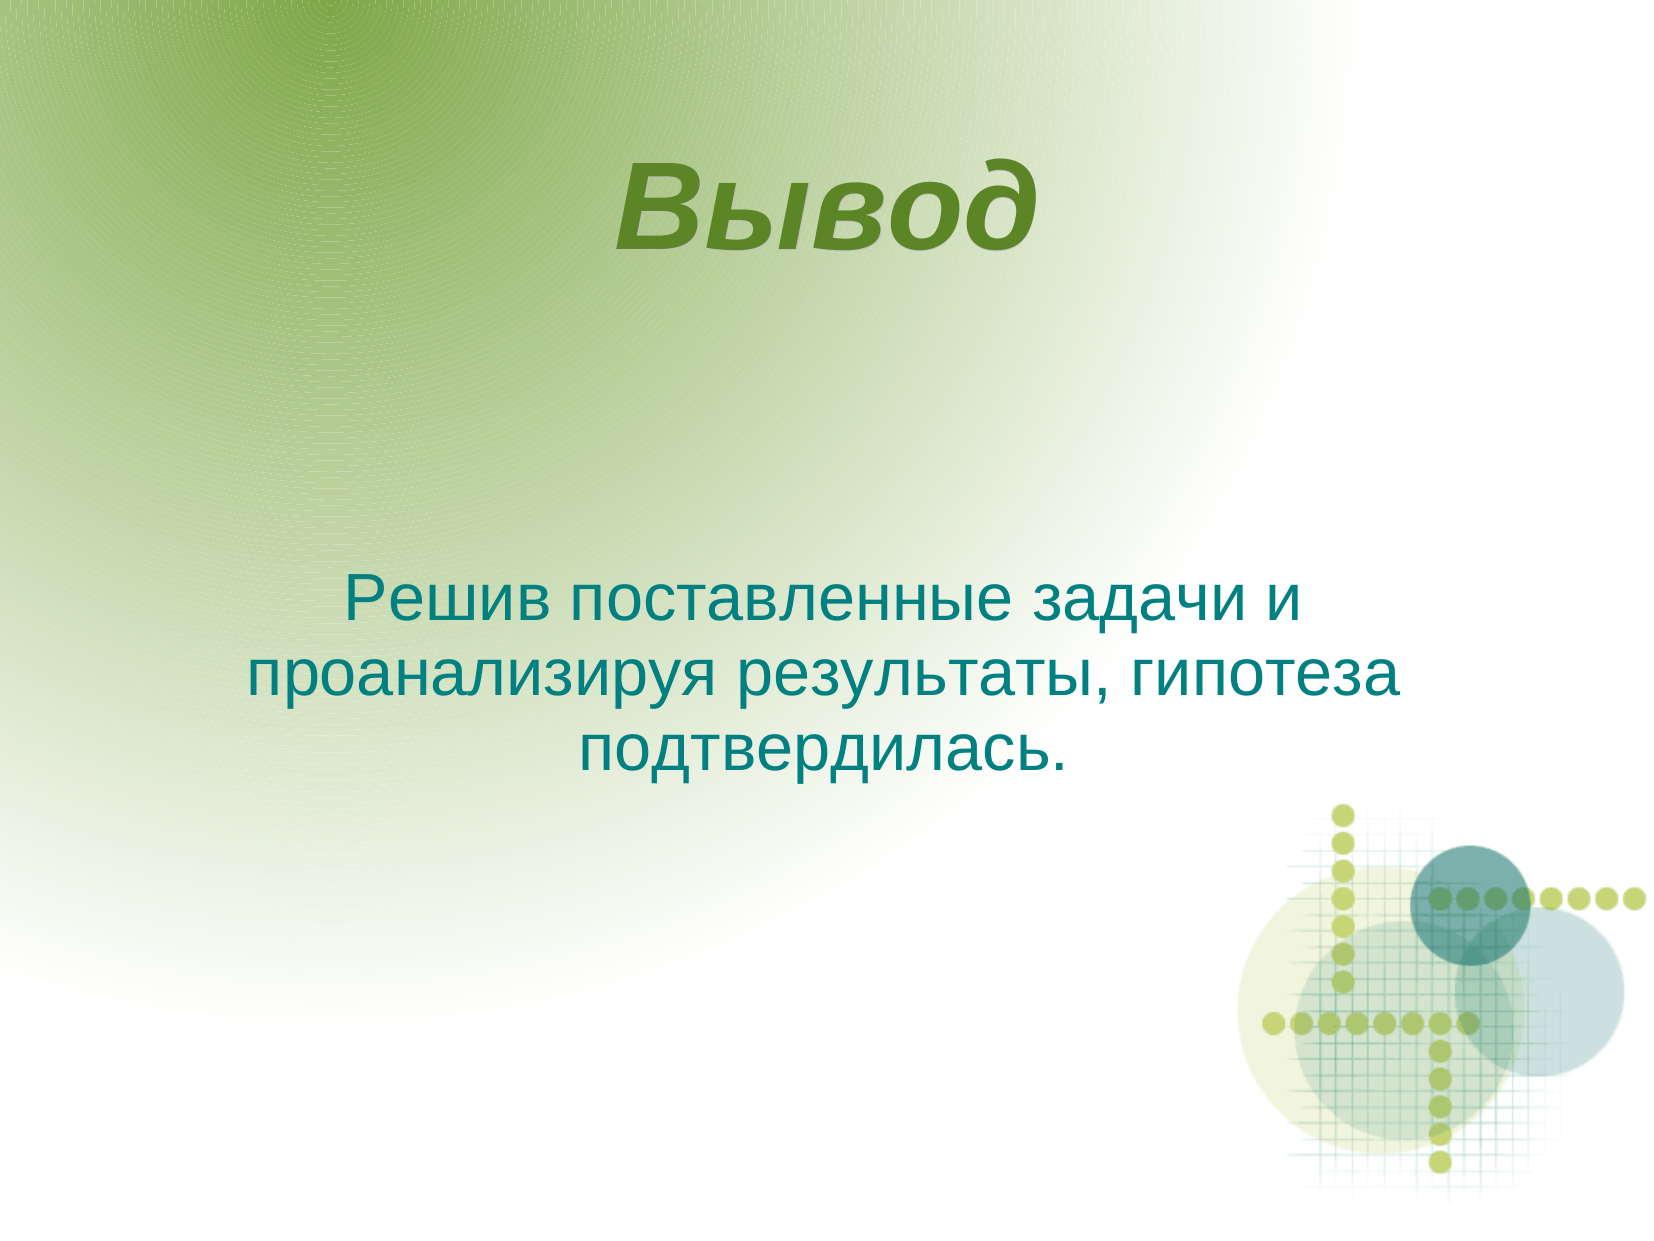

# Вывод
Решив поставленные задачи и проанализируя результаты, гипотеза подтвердилась.